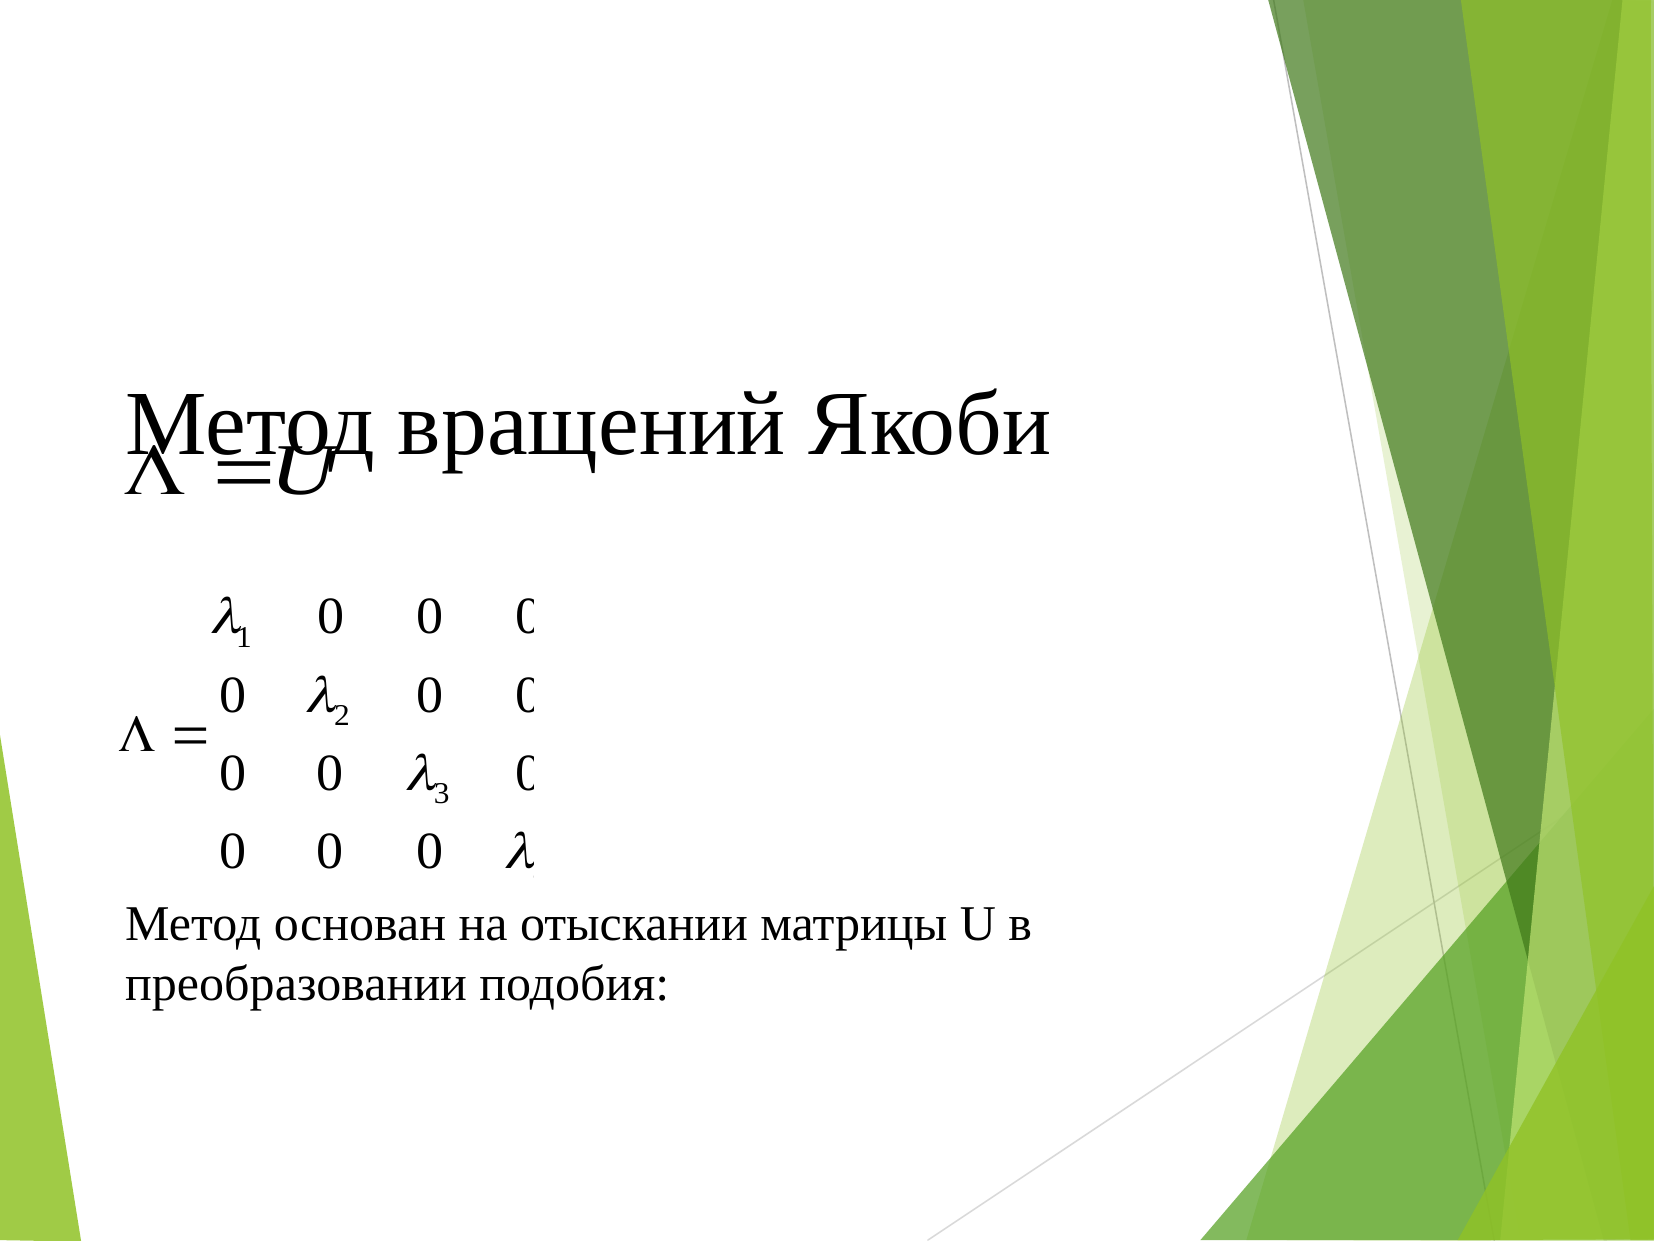

# Метод вращений Якоби
Метод основан на отыскании матрицы U в преобразовании подобия: